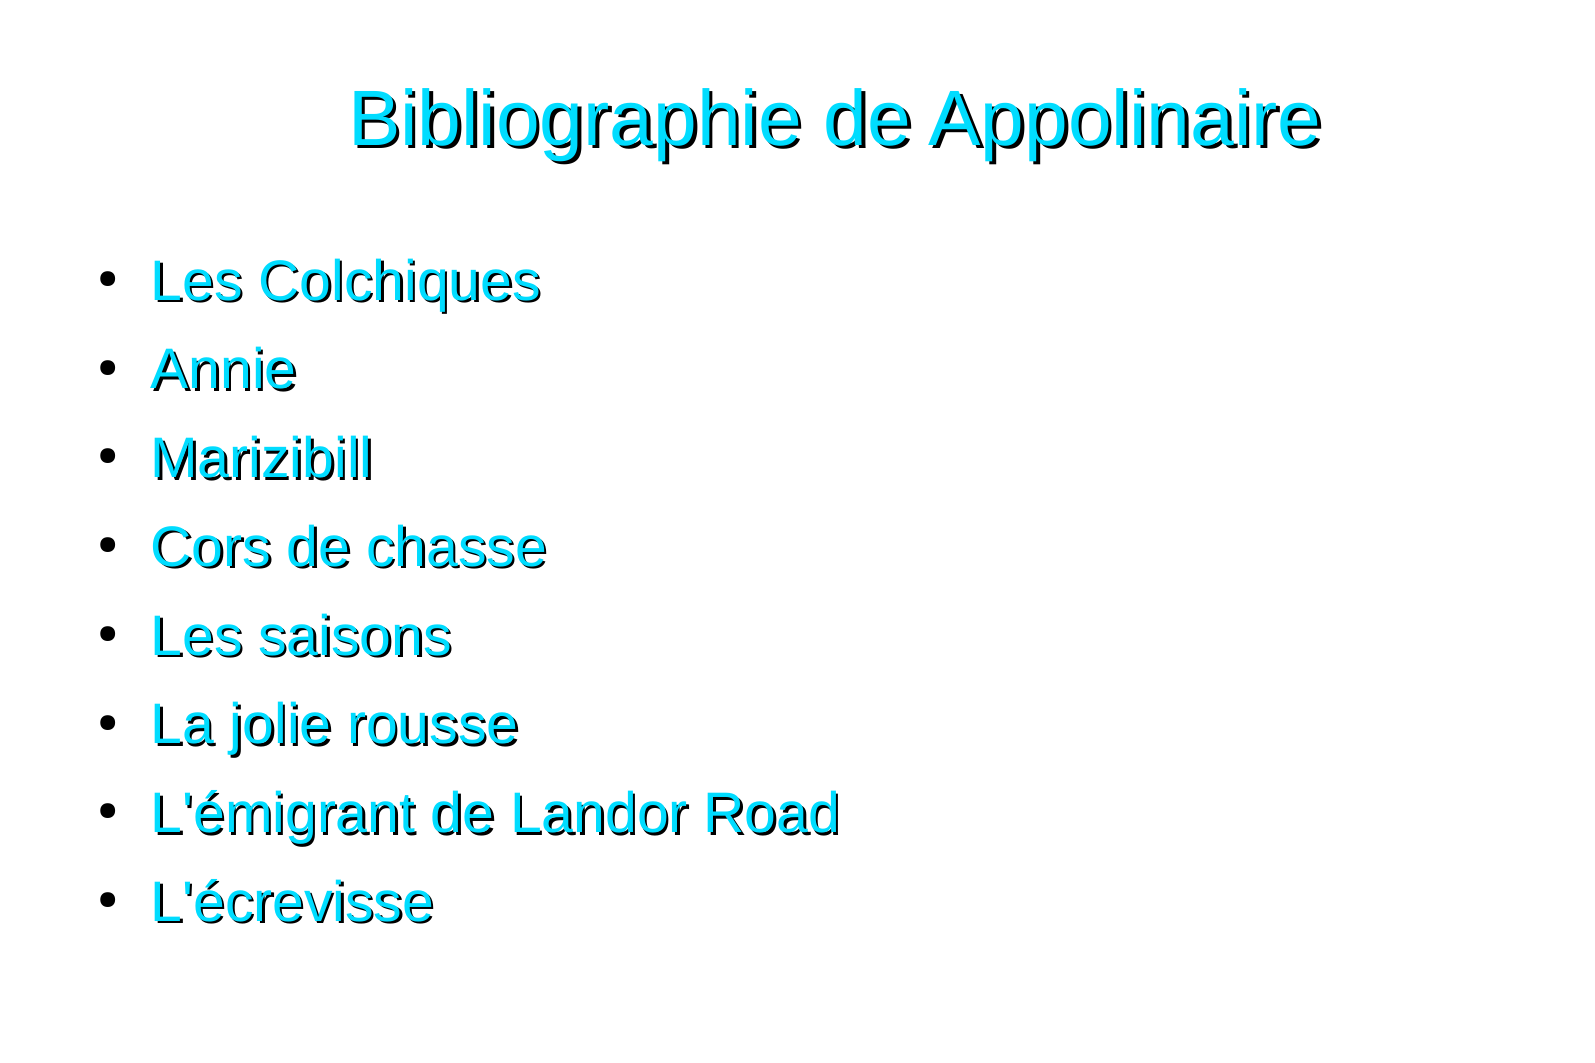

# Bibliographie de Appolinaire
Les Colchiques
Annie
Marizibill
Cors de chasse
Les saisons
La jolie rousse
L'émigrant de Landor Road
L'écrevisse